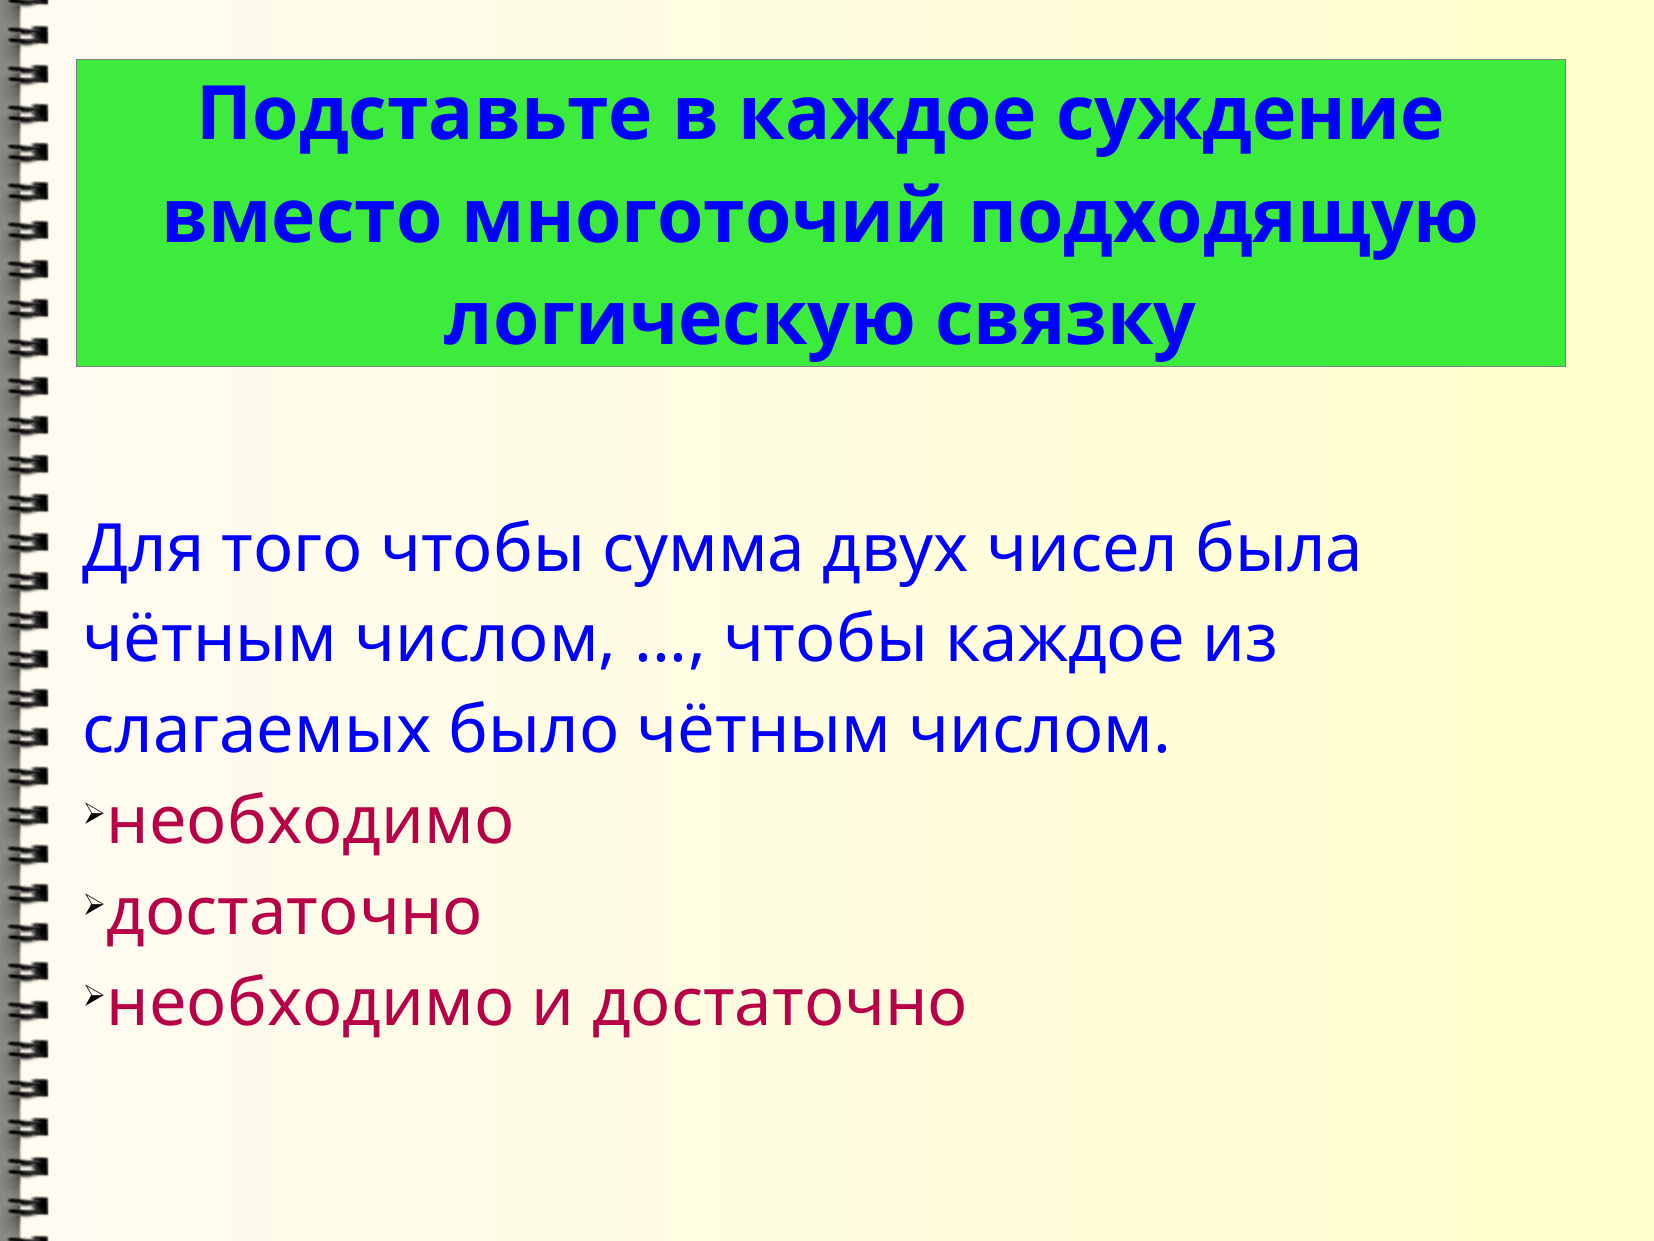

Подставьте в каждое суждение вместо многоточий подходящую логическую связку
# Для того чтобы сумма двух чисел была чётным числом, ..., чтобы каждое из слагаемых было чётным числом.
необходимо
достаточно
необходимо и достаточно